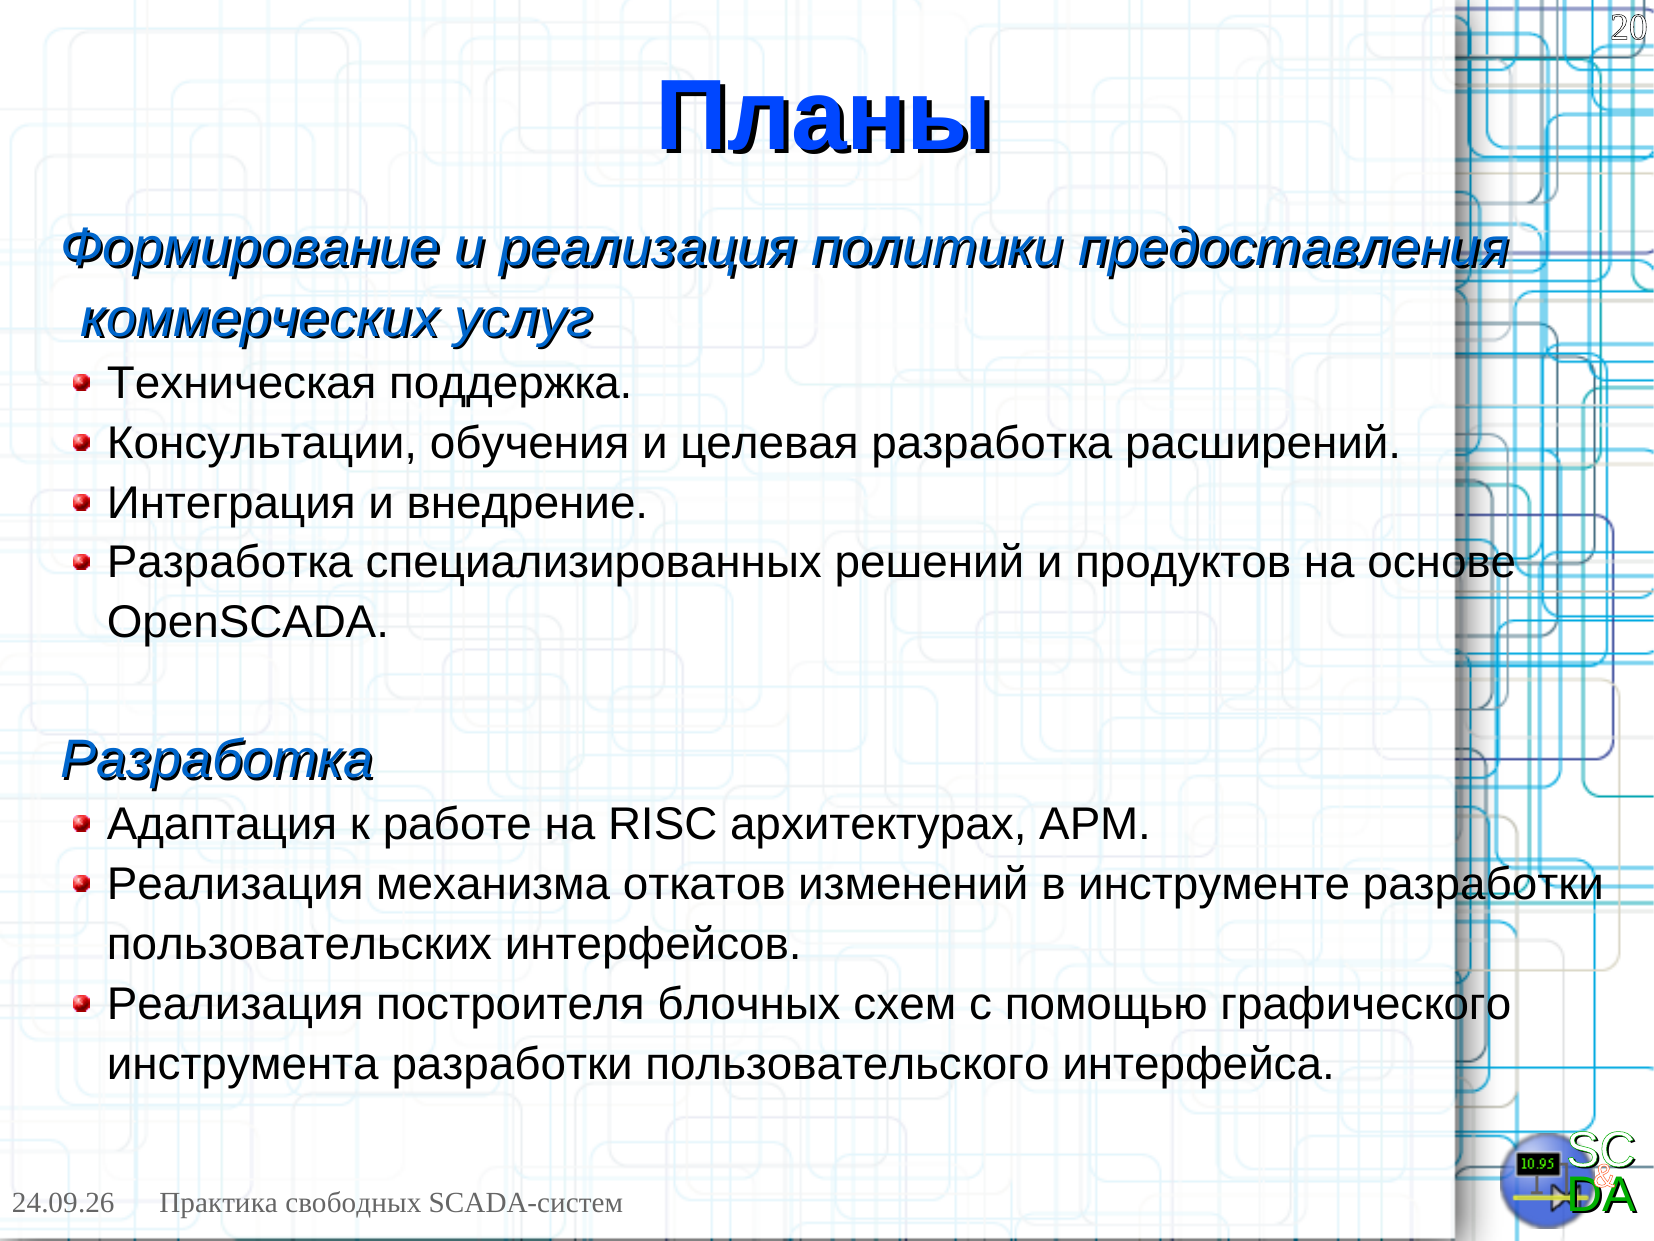

20
# Планы
Формирование и реализация политики предоставления коммерческих услуг
Техническая поддержка.
Консультации, обучения и целевая разработка расширений.
Интеграция и внедрение.
Разработка специализированных решений и продуктов на основе OpenSCADA.
Разработка
Адаптация к работе на RISC архитектурах, АРМ.
Реализация механизма откатов изменений в инструменте разработки пользовательских интерфейсов.
Реализация построителя блочных схем с помощью графического инструмента разработки пользовательского интерфейса.
Практика свободных SCADA-систем